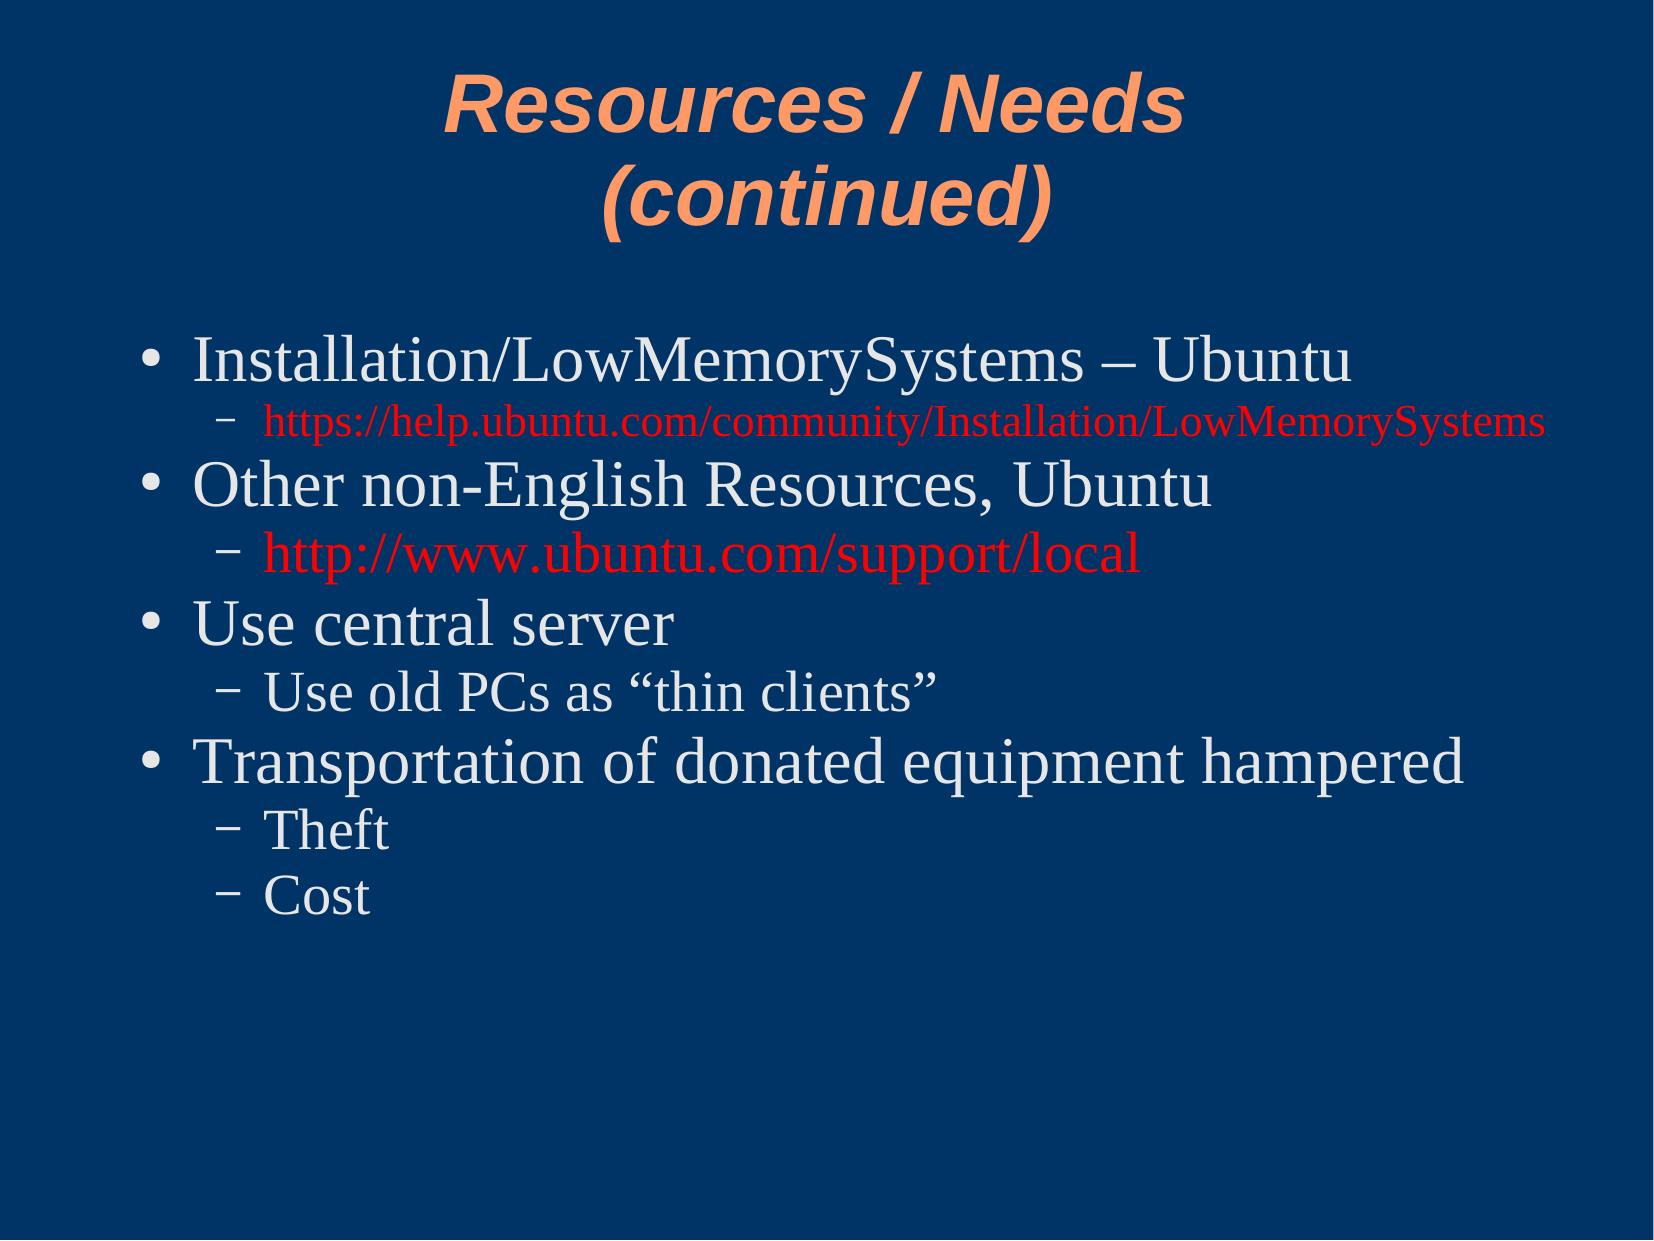

# Resources / Needs (continued)
Installation/LowMemorySystems – Ubuntu
https://help.ubuntu.com/community/Installation/LowMemorySystems
Other non-English Resources, Ubuntu
http://www.ubuntu.com/support/local
Use central server
Use old PCs as “thin clients”
Transportation of donated equipment hampered
Theft
Cost